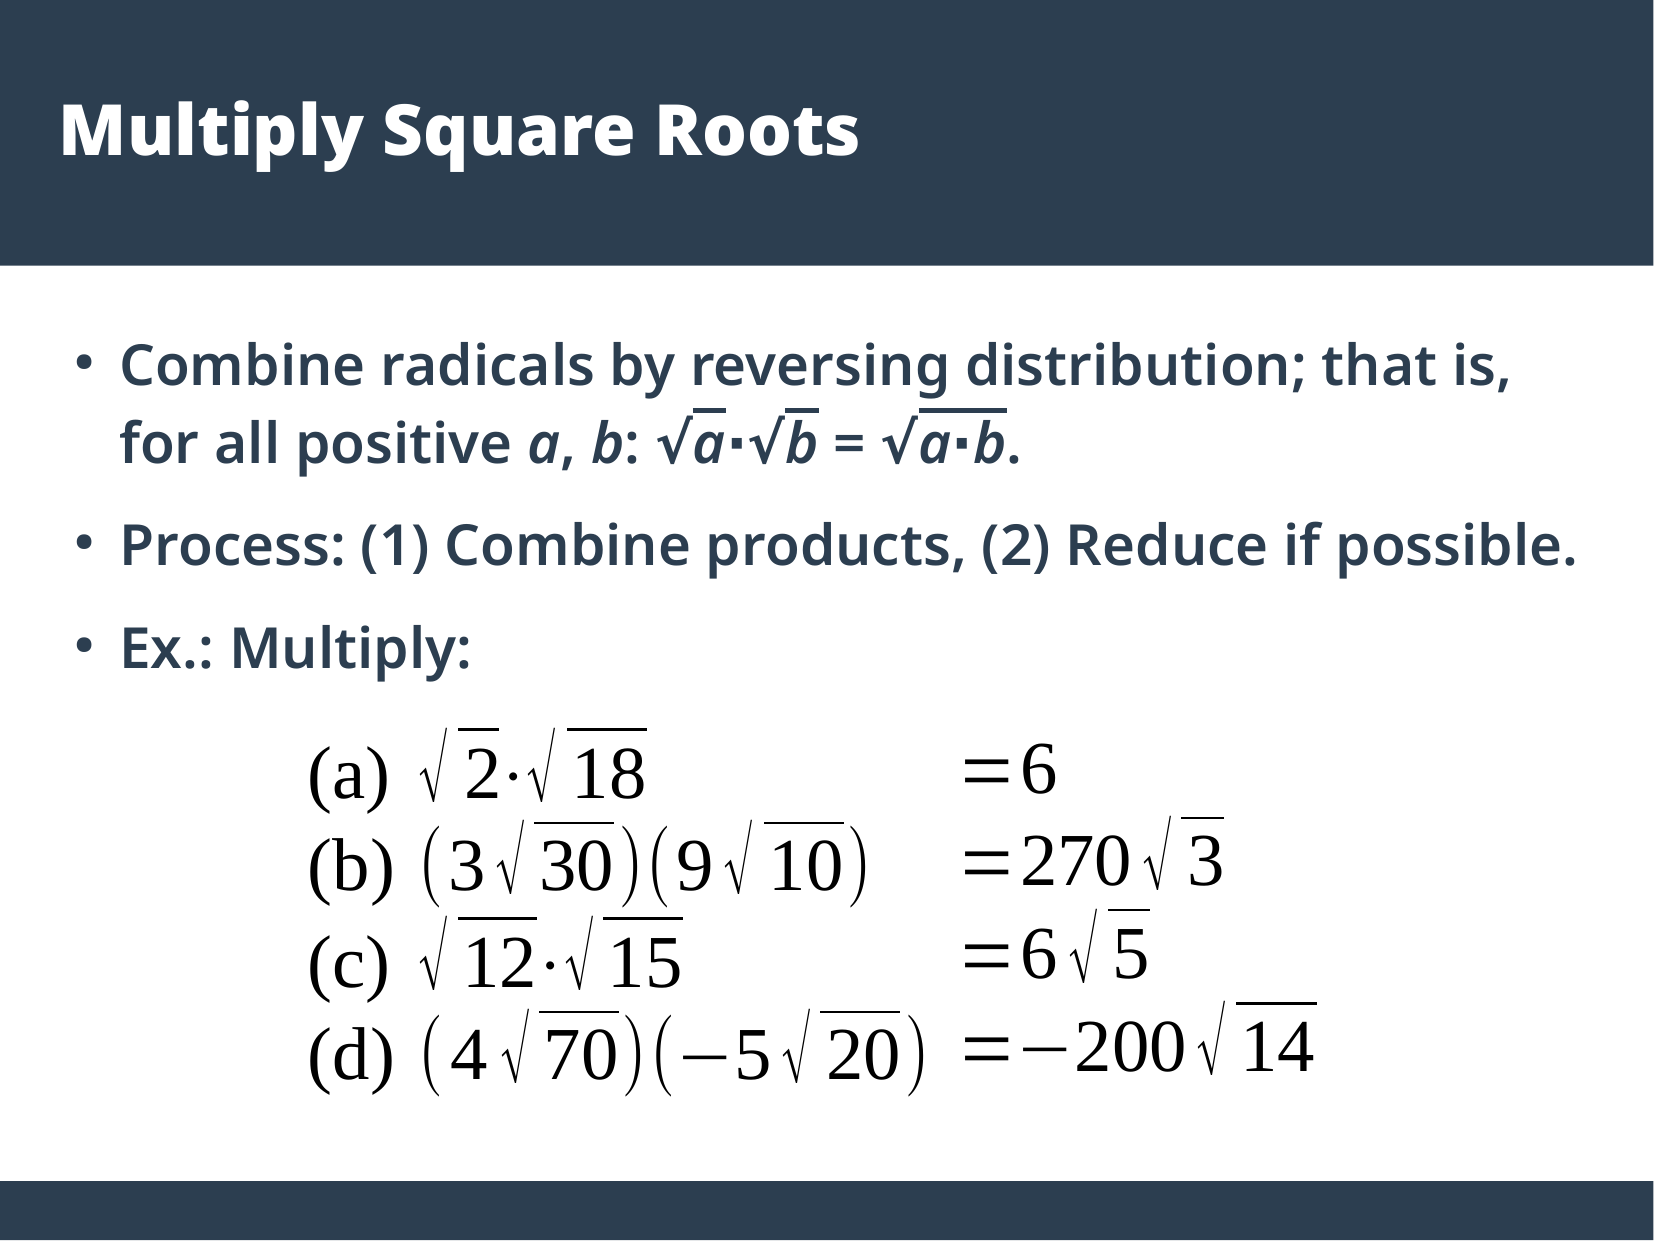

# Multiply Square Roots
Combine radicals by reversing distribution; that is, for all positive a, b: √a∙√b = √a∙b.
Process: (1) Combine products, (2) Reduce if possible.
Ex.: Multiply: